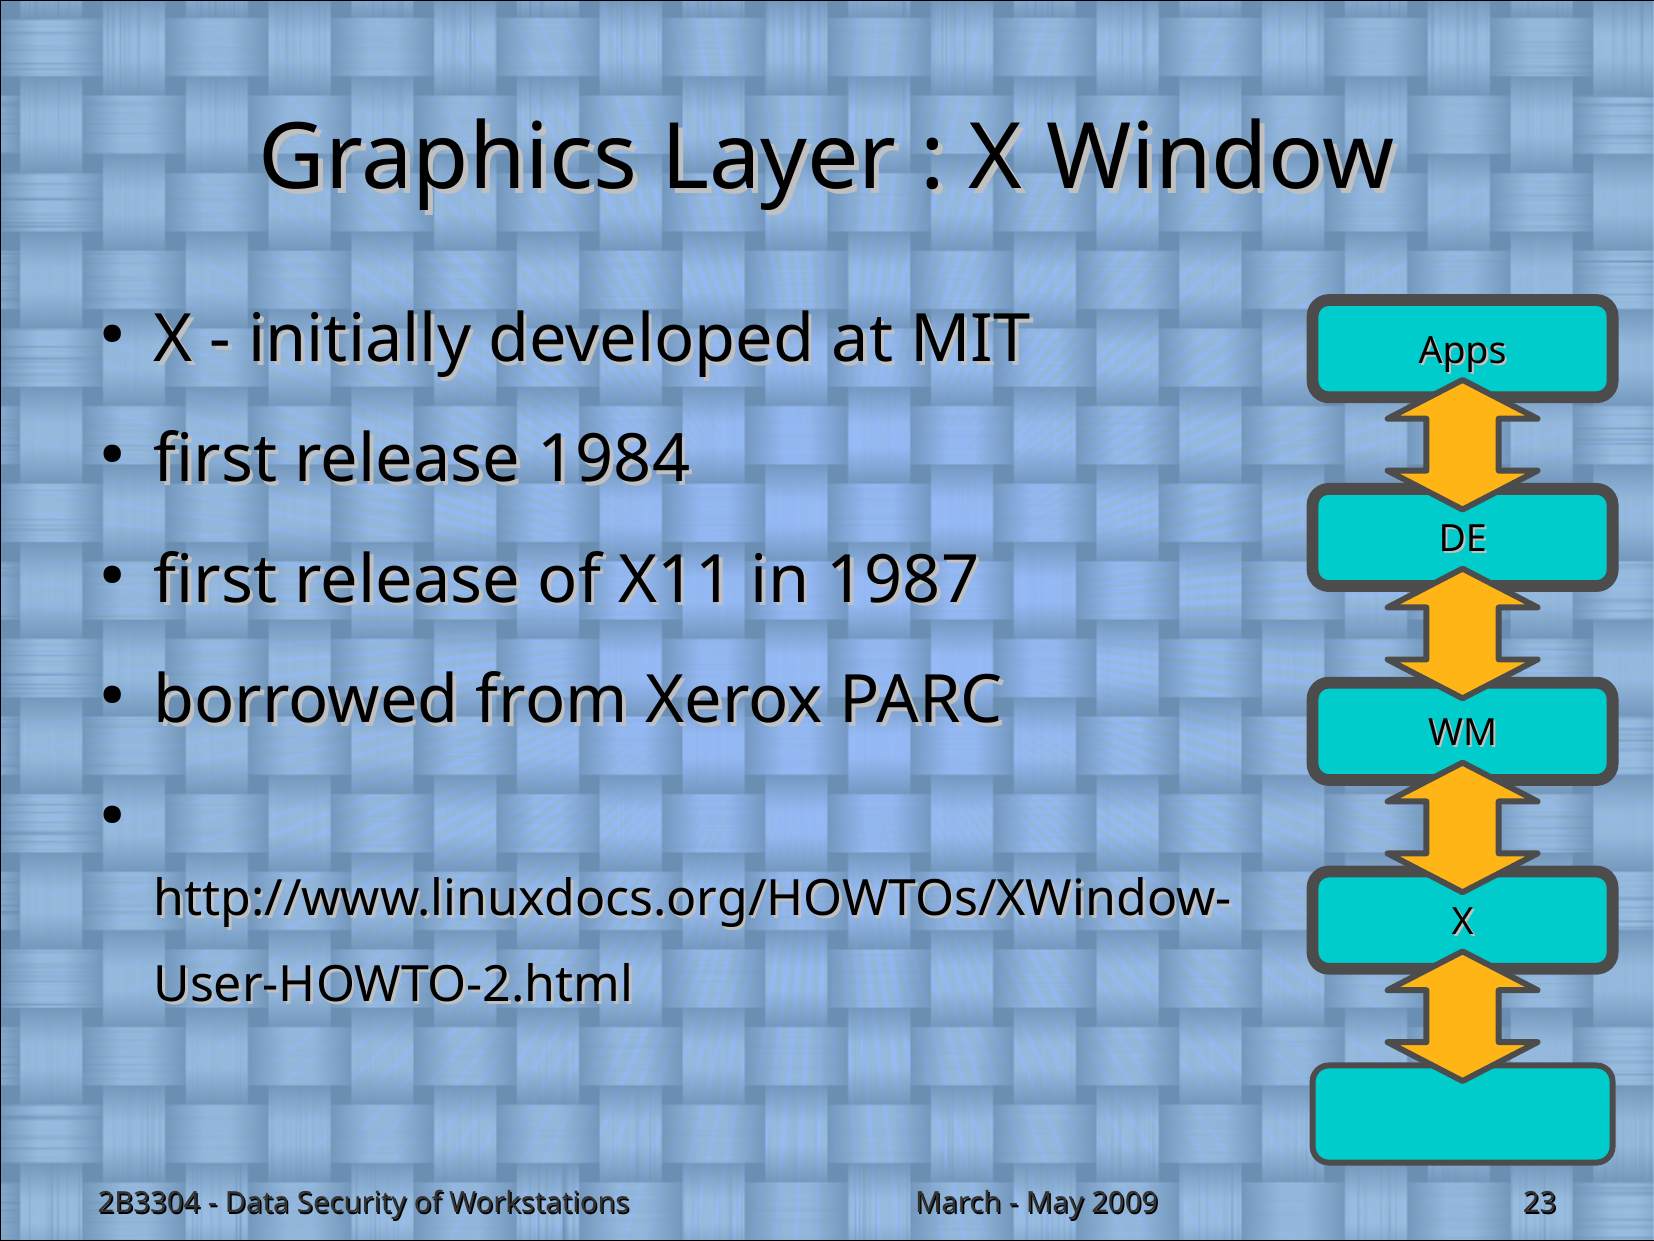

# Graphics Layer : X Window
X - initially developed at MIT
first release 1984
first release of X11 in 1987
borrowed from Xerox PARC
http://www.linuxdocs.org/HOWTOs/XWindow-User-HOWTO-2.html
Apps
DE
WM
X